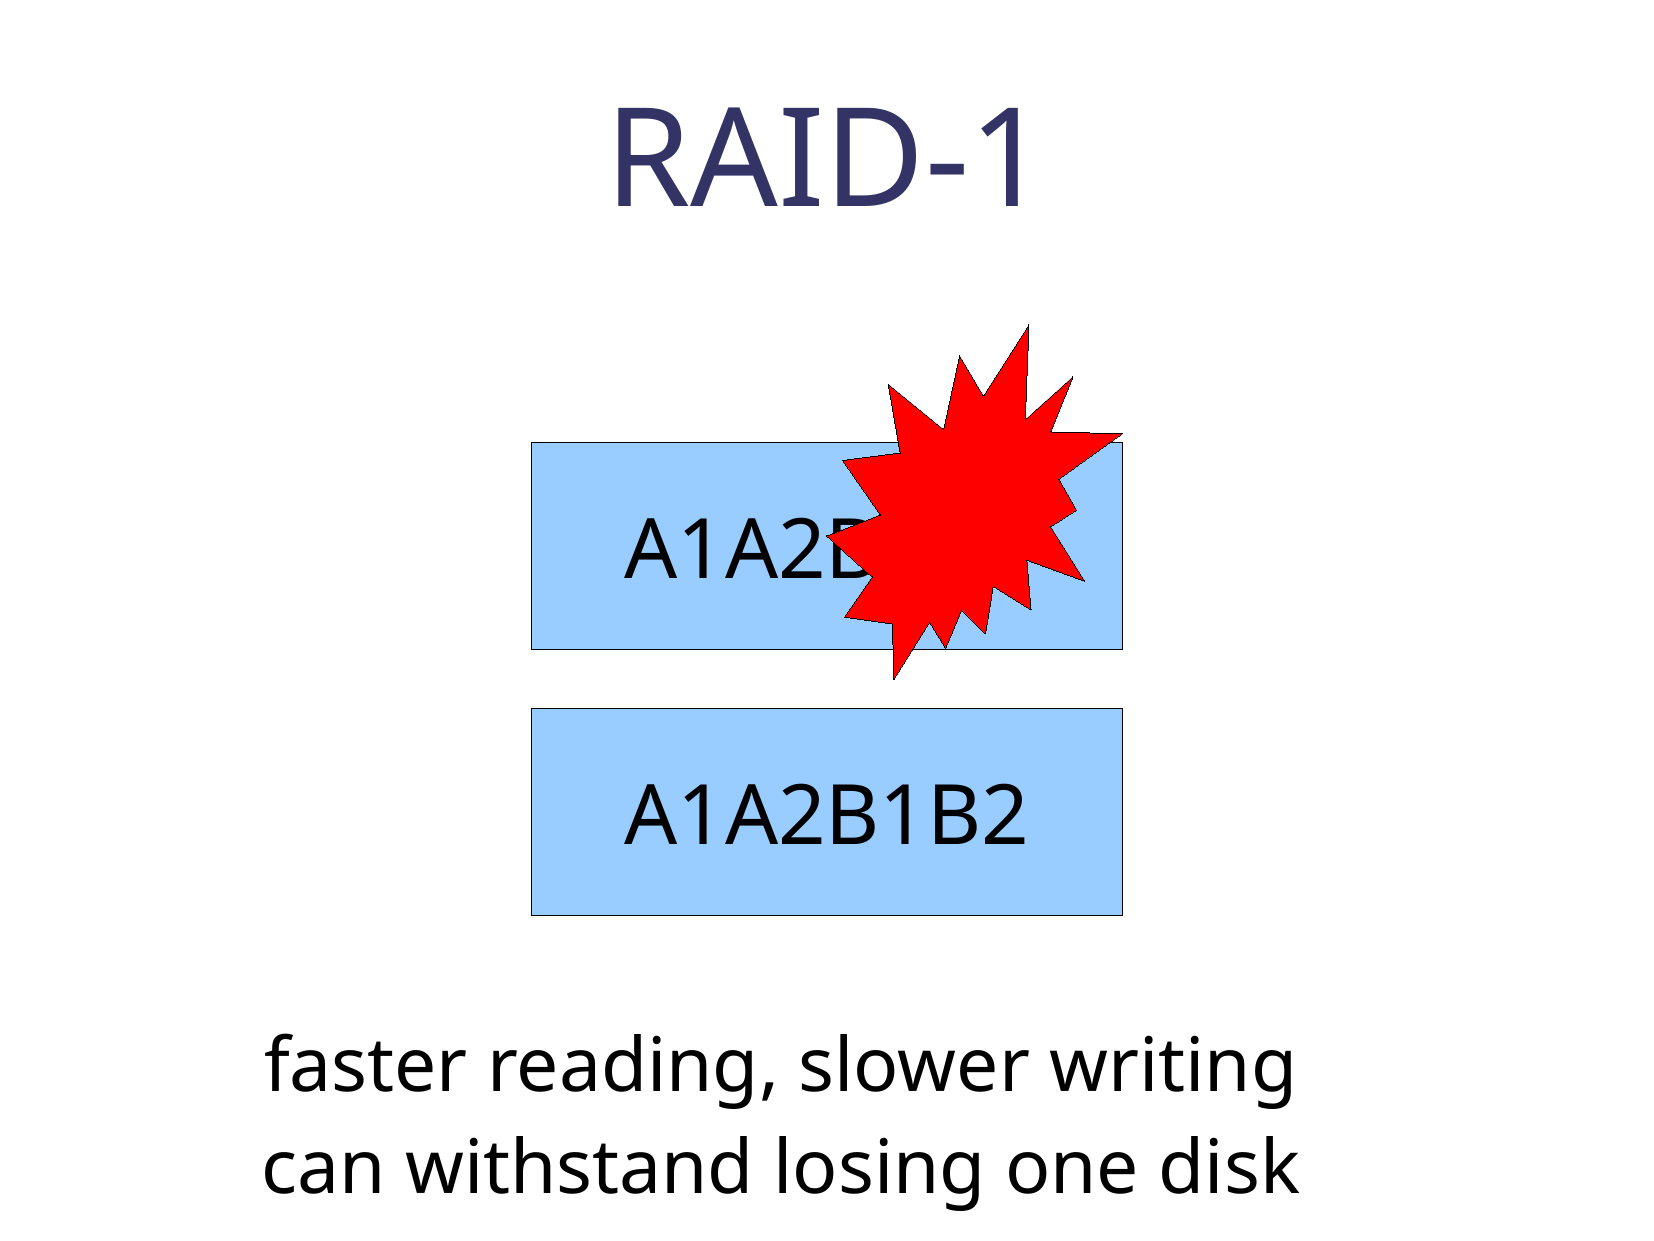

# RAID-1
A1A2B1B2
A1A2B1B2
faster reading, slower writing
can withstand losing one disk